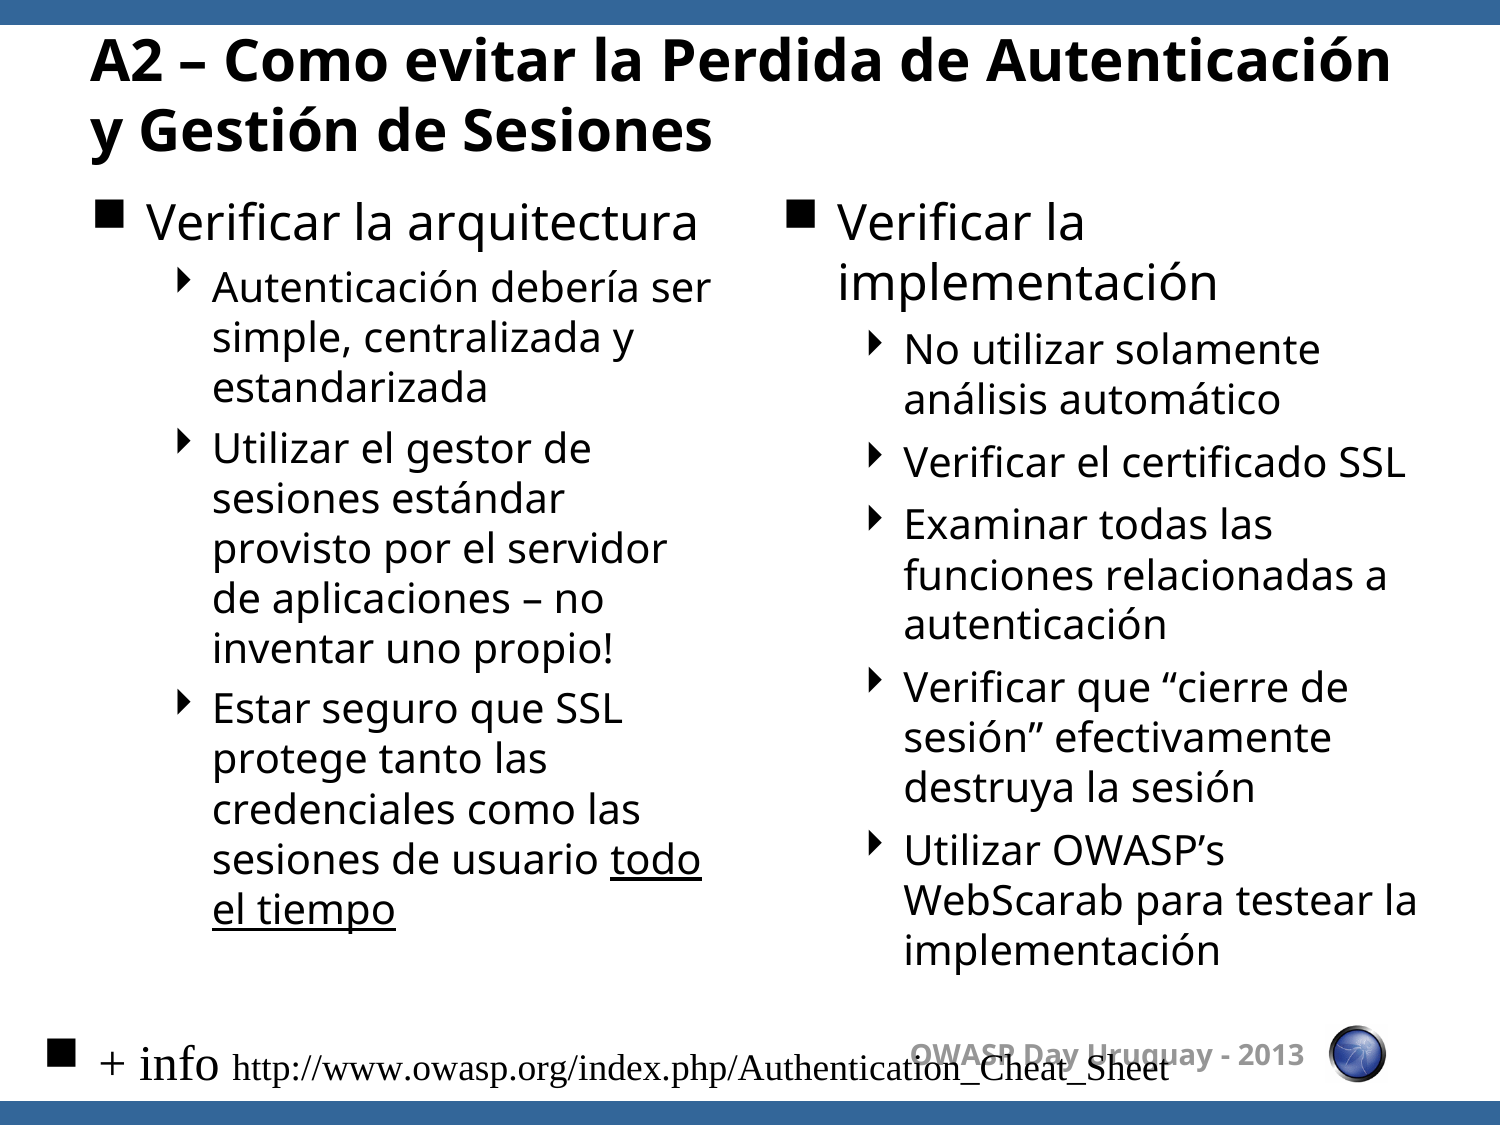

# A2 – Como evitar la Perdida de Autenticación y Gestión de Sesiones
Verificar la arquitectura
Autenticación debería ser simple, centralizada y estandarizada
Utilizar el gestor de sesiones estándar provisto por el servidor de aplicaciones – no inventar uno propio!
Estar seguro que SSL protege tanto las credenciales como las sesiones de usuario todo el tiempo
Verificar la implementación
No utilizar solamente análisis automático
Verificar el certificado SSL
Examinar todas las funciones relacionadas a autenticación
Verificar que “cierre de sesión” efectivamente destruya la sesión
Utilizar OWASP’s WebScarab para testear la implementación
+ info http://www.owasp.org/index.php/Authentication_Cheat_Sheet